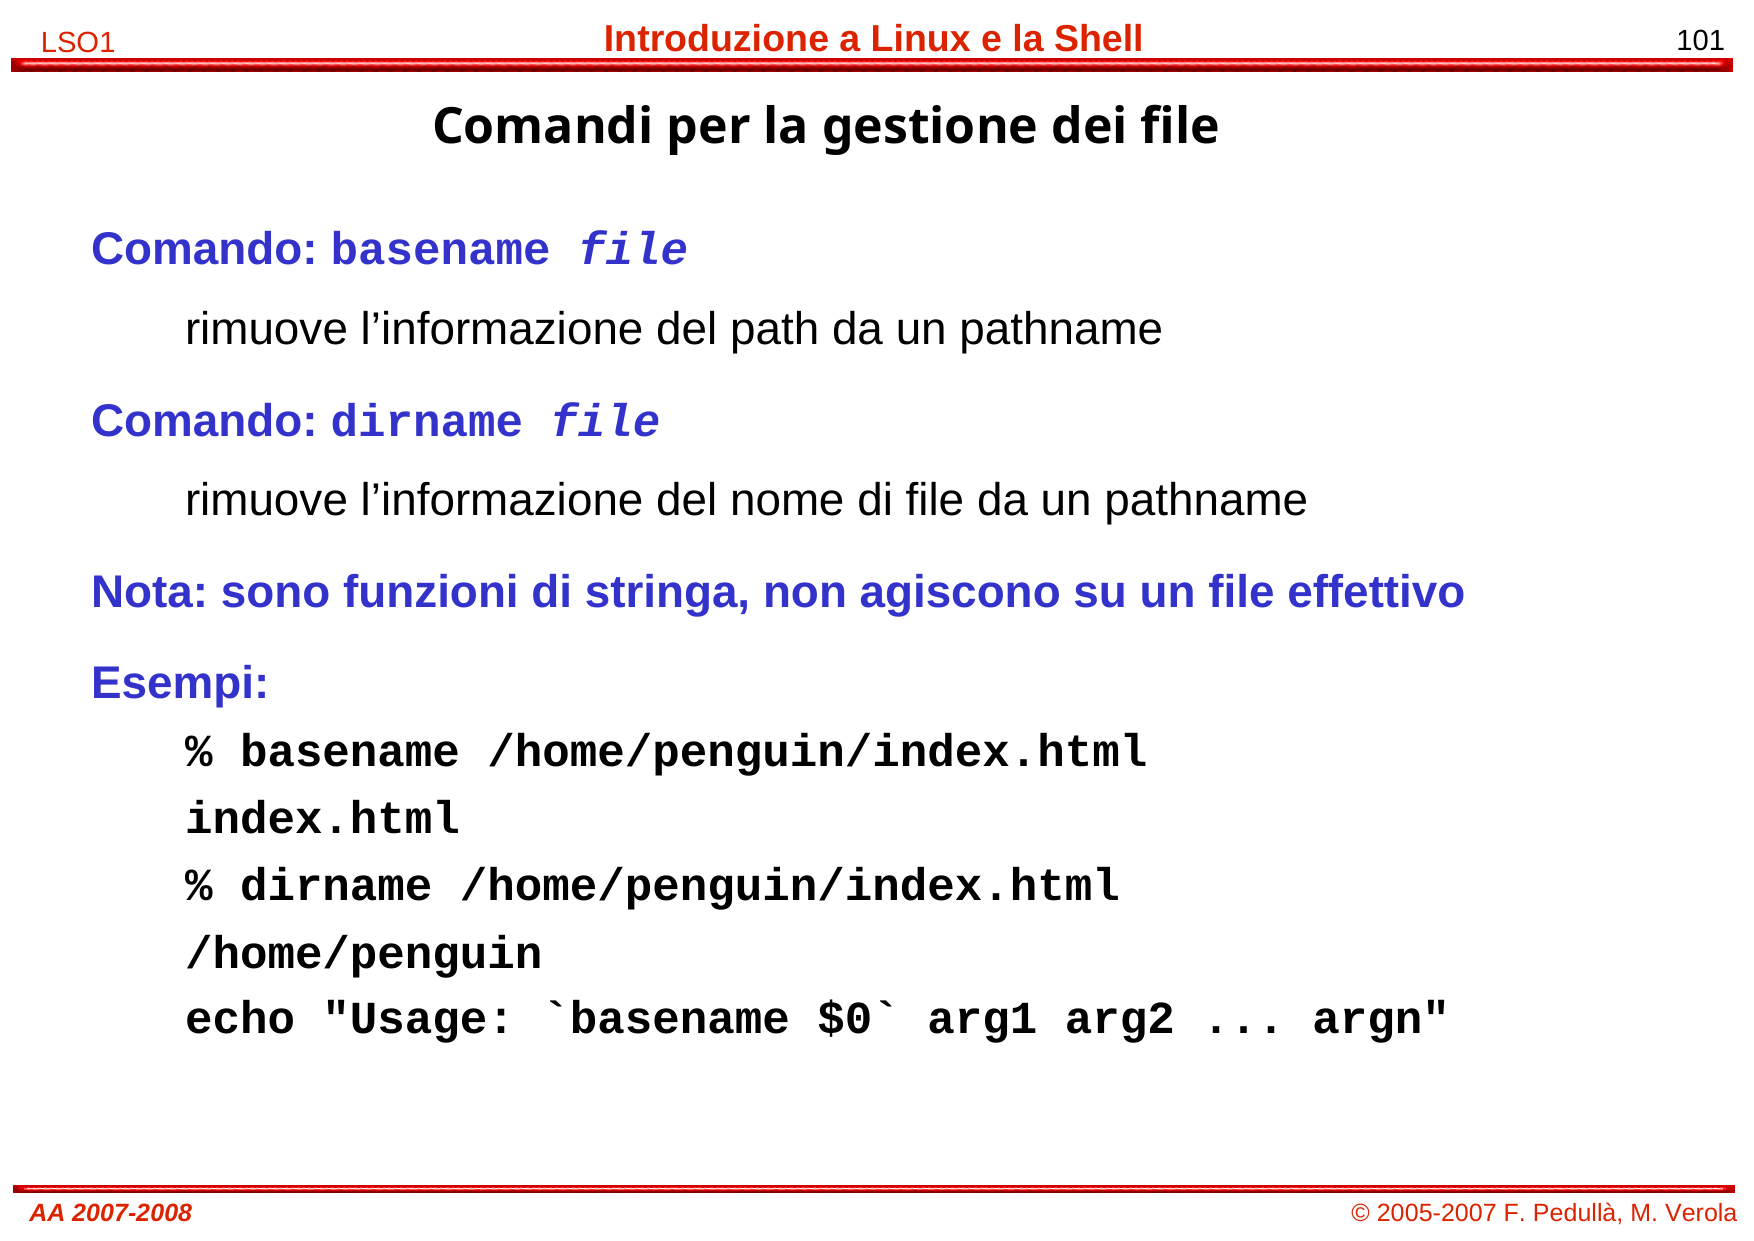

# Comandi per la gestione dei file
Comando: basename file
rimuove l’informazione del path da un pathname
Comando: dirname file
rimuove l’informazione del nome di file da un pathname
Nota: sono funzioni di stringa, non agiscono su un file effettivo
Esempi:
% basename /home/penguin/index.html
index.html
% dirname /home/penguin/index.html
/home/penguin
echo "Usage: `basename $0` arg1 arg2 ... argn"